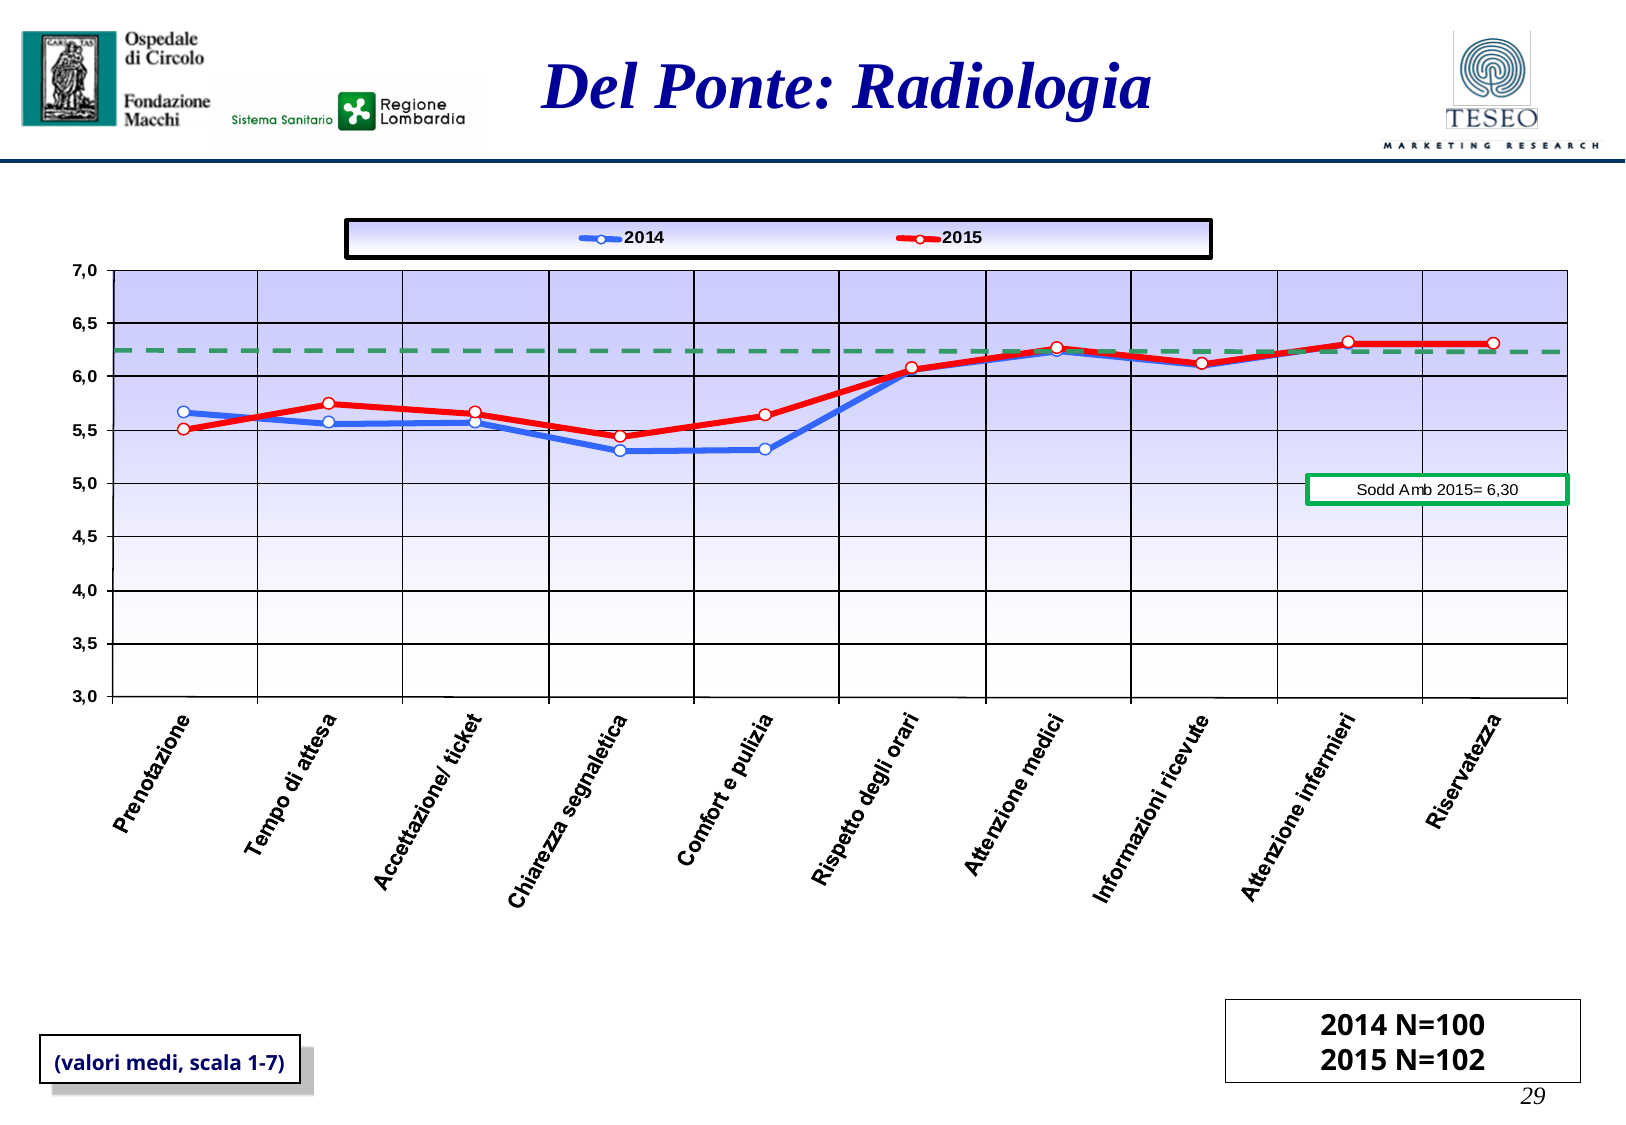

Del Ponte: Radiologia
2014 N=100
2015 N=102
(valori medi, scala 1-7)